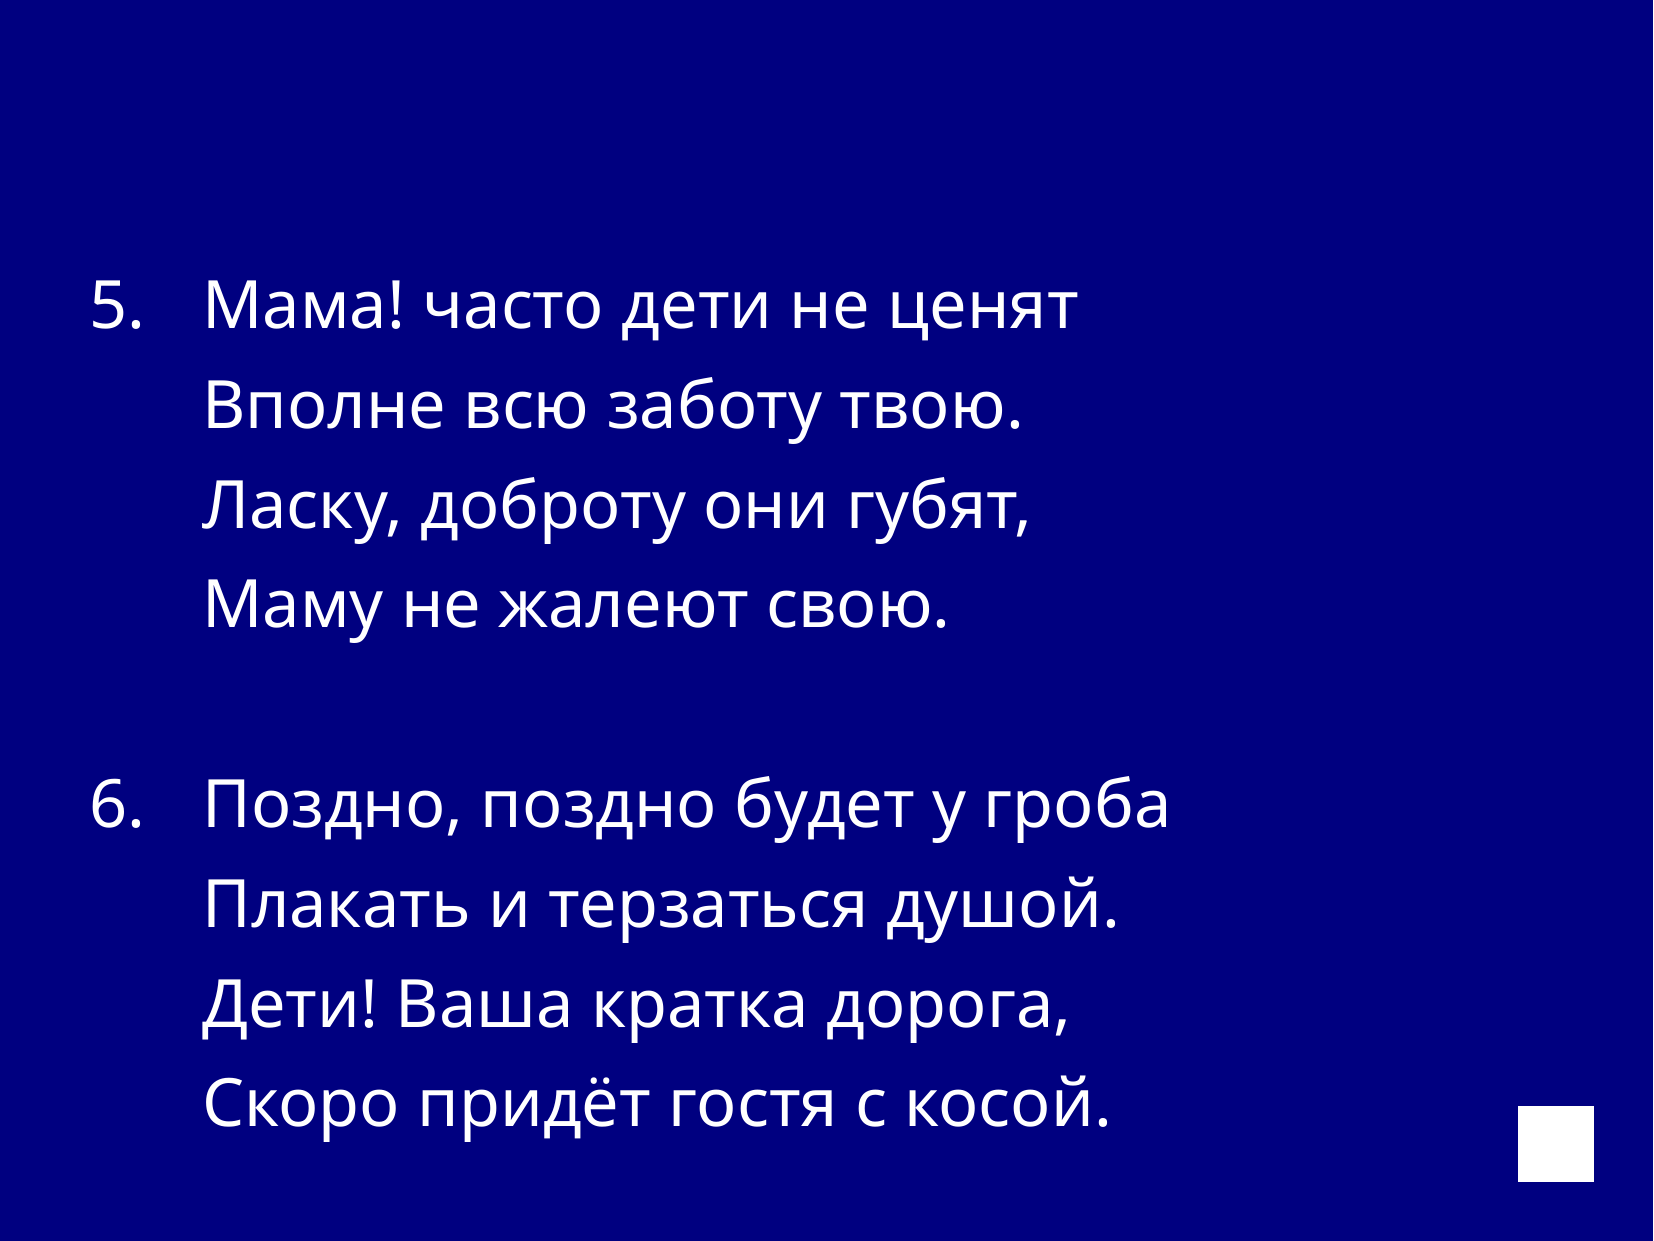

5.	Мама! часто дети не ценят
	Вполне всю заботу твою.
	Ласку, доброту они губят,
	Маму не жалеют свою.
6.	Поздно, поздно будет у гроба
	Плакать и терзаться душой.
	Дети! Ваша кратка дорога,
	Скоро придёт гостя с косой.